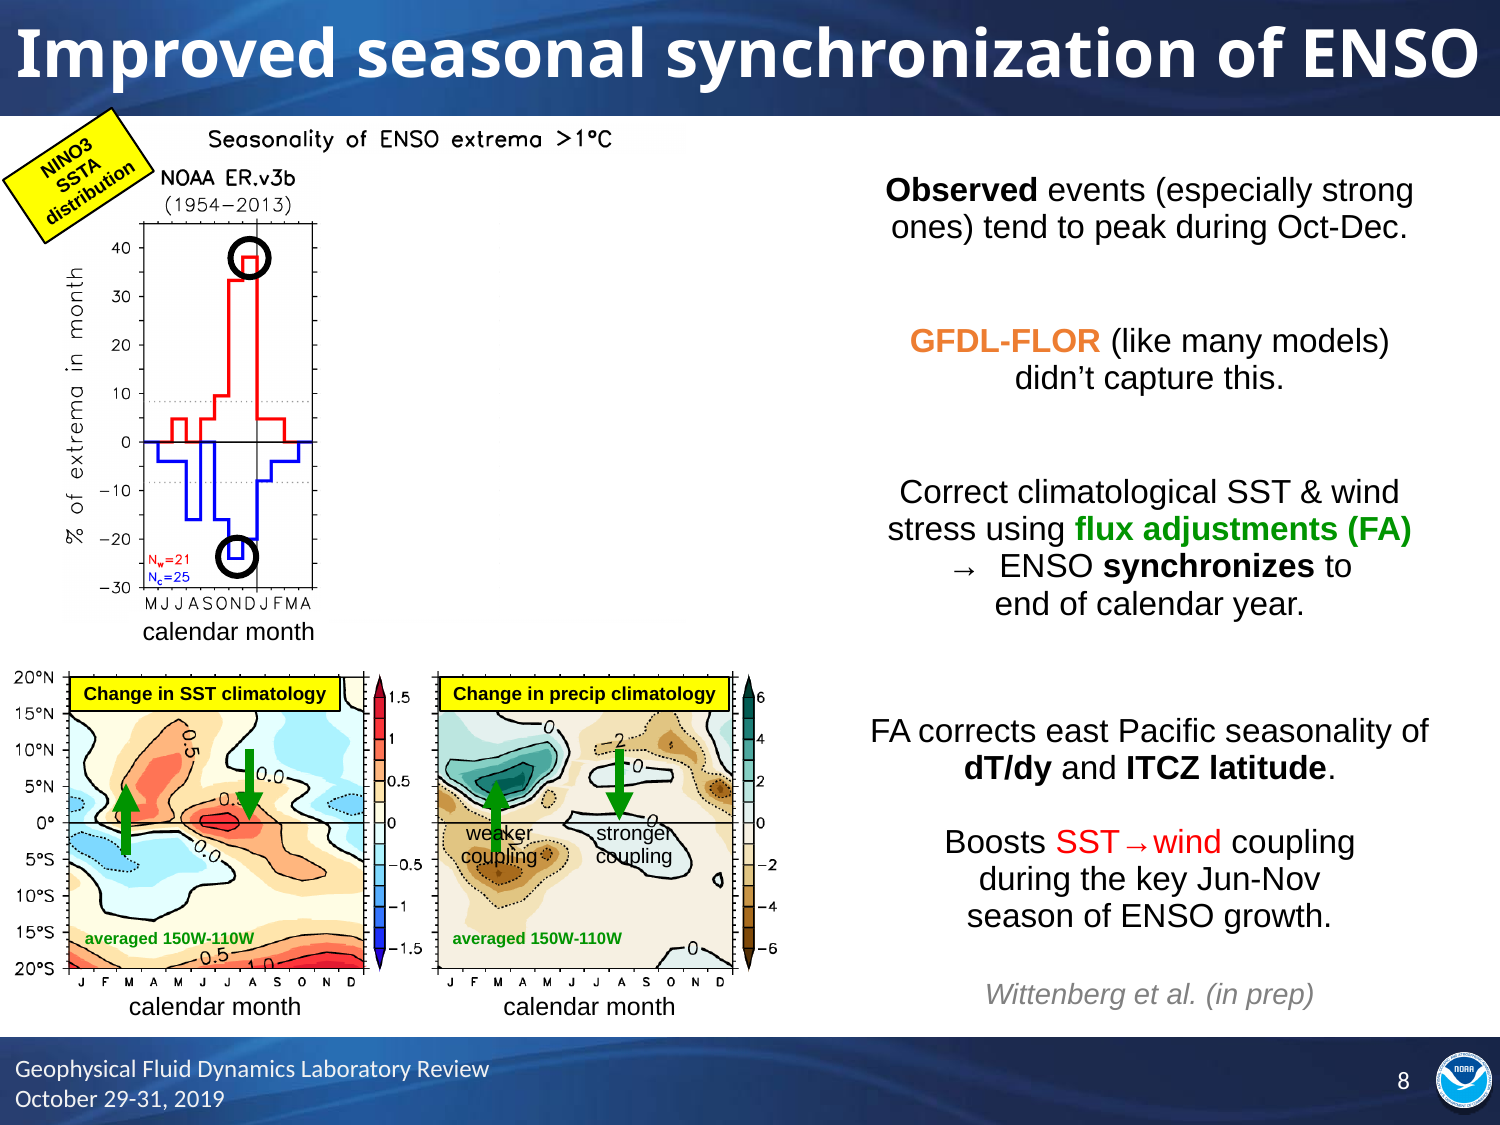

# Improved seasonal synchronization of ENSO
NINO3
SSTA
distribution
Observed events (especially strong ones) tend to peak during Oct-Dec.
!
GFDL-FLOR (like many models) didn’t capture this.
?
Correct climatological SST & wind stress using flux adjustments (FA)
→ ENSO synchronizes to
end of calendar year.
calendar month
Change in SST climatology
Change in precip climatology
FA corrects east Pacific seasonality of dT/dy and ITCZ latitude.
Boosts SST→wind coupling
during the key Jun-Nov
season of ENSO growth.
weaker
coupling
stronger
coupling
averaged 150W-110W
averaged 150W-110W
Wittenberg et al. (in prep)‏
calendar month
calendar month